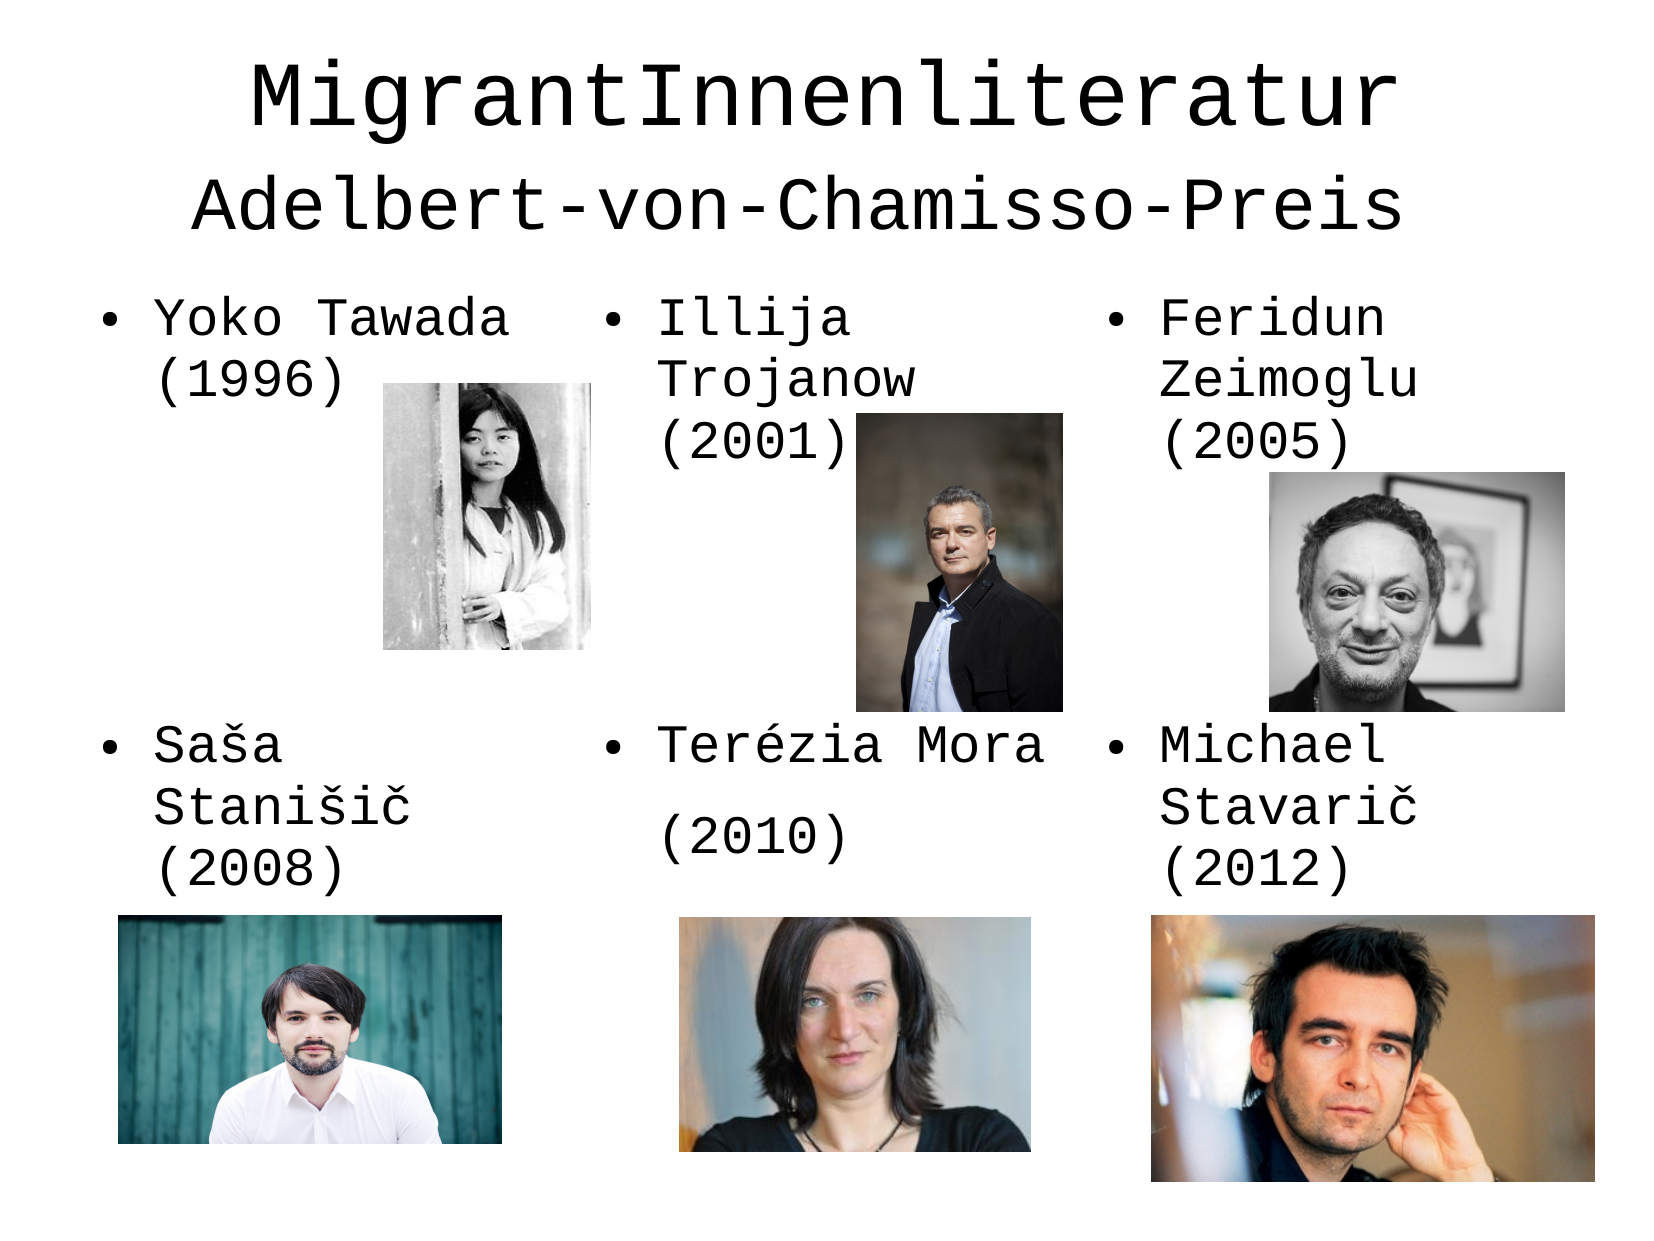

# MigrantInnenliteratur Adelbert-von-Chamisso-Preis
Yoko Tawada (1996)
Illija Trojanow (2001)
Feridun Zeimoglu (2005)
Saša Stanišič (2008)
Terézia Mora
(2010)
Michael Stavarič (2012)